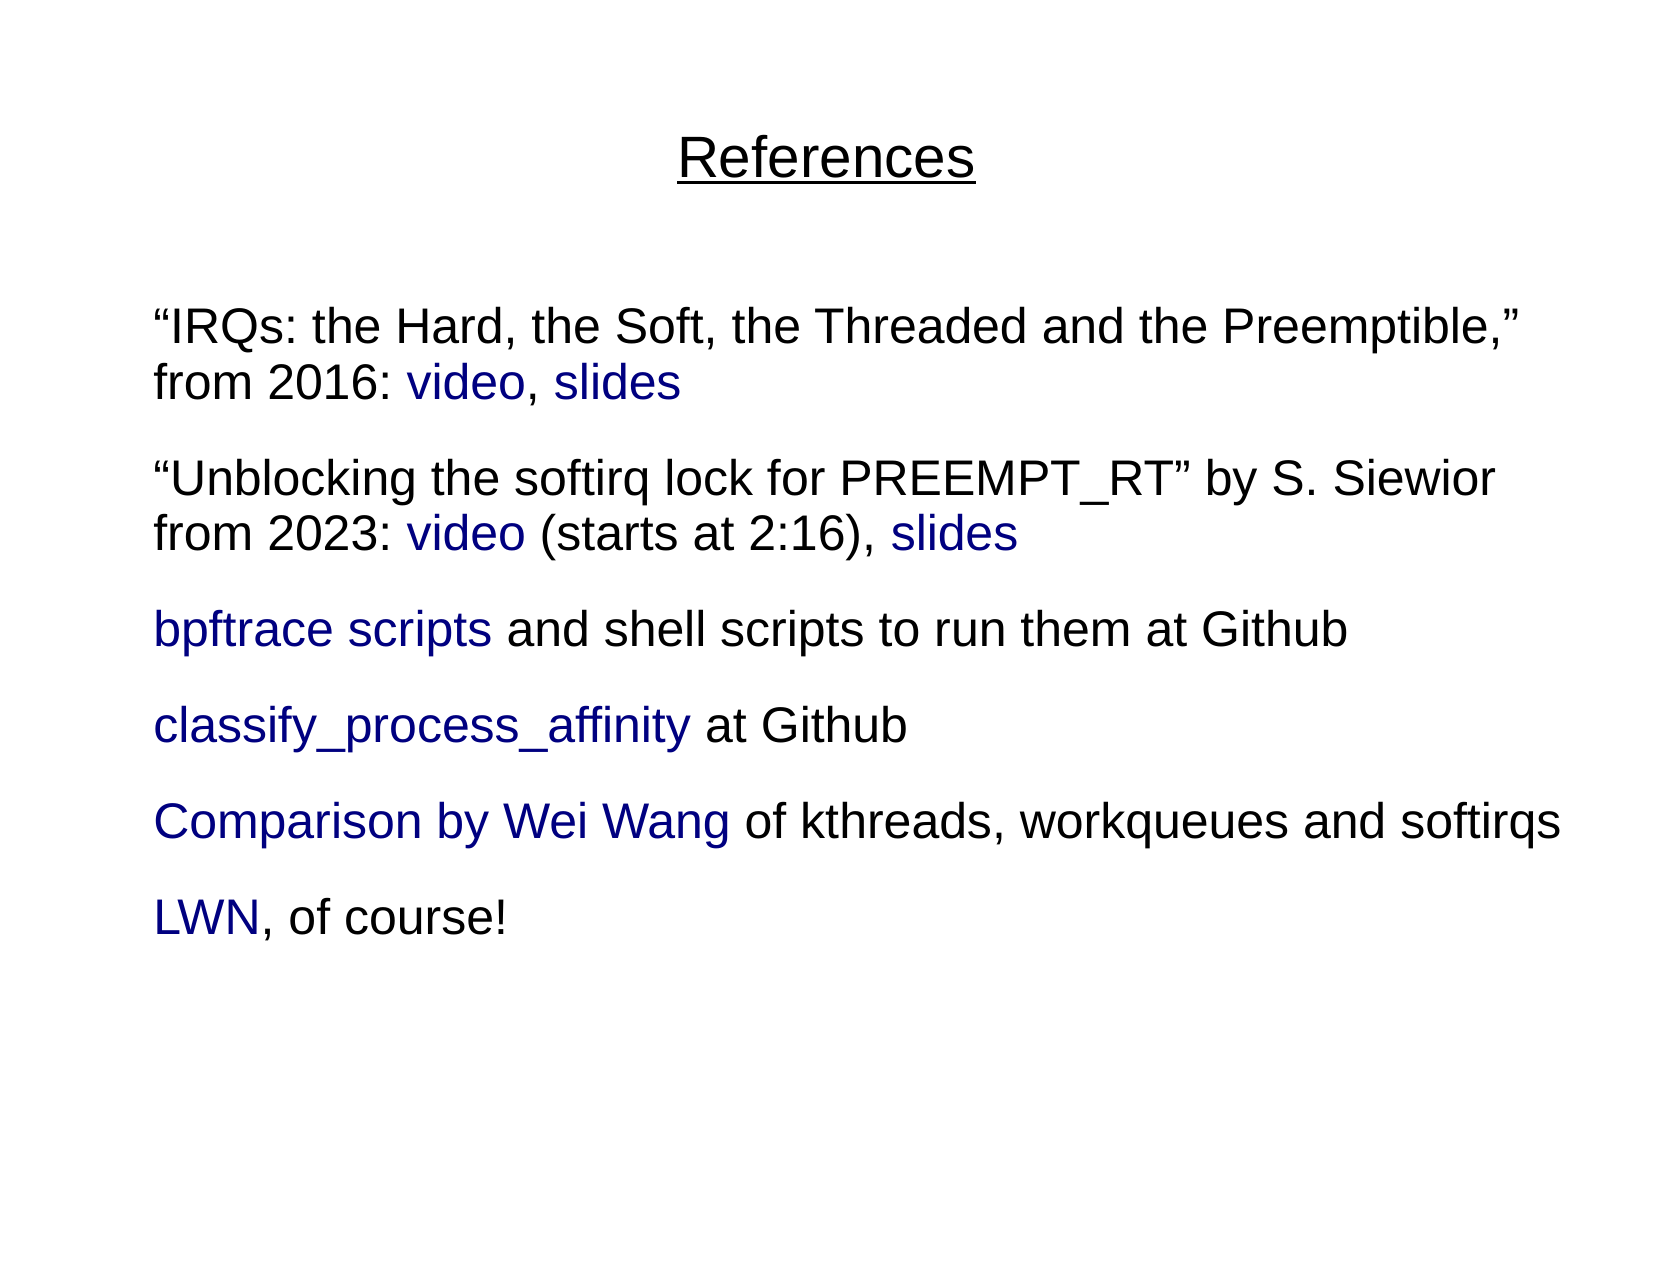

# References
“IRQs: the Hard, the Soft, the Threaded and the Preemptible,” from 2016: video, slides
“Unblocking the softirq lock for PREEMPT_RT” by S. Siewior from 2023: video (starts at 2:16), slides
bpftrace scripts and shell scripts to run them at Github
classify_process_affinity at Github
Comparison by Wei Wang of kthreads, workqueues and softirqs
LWN, of course!